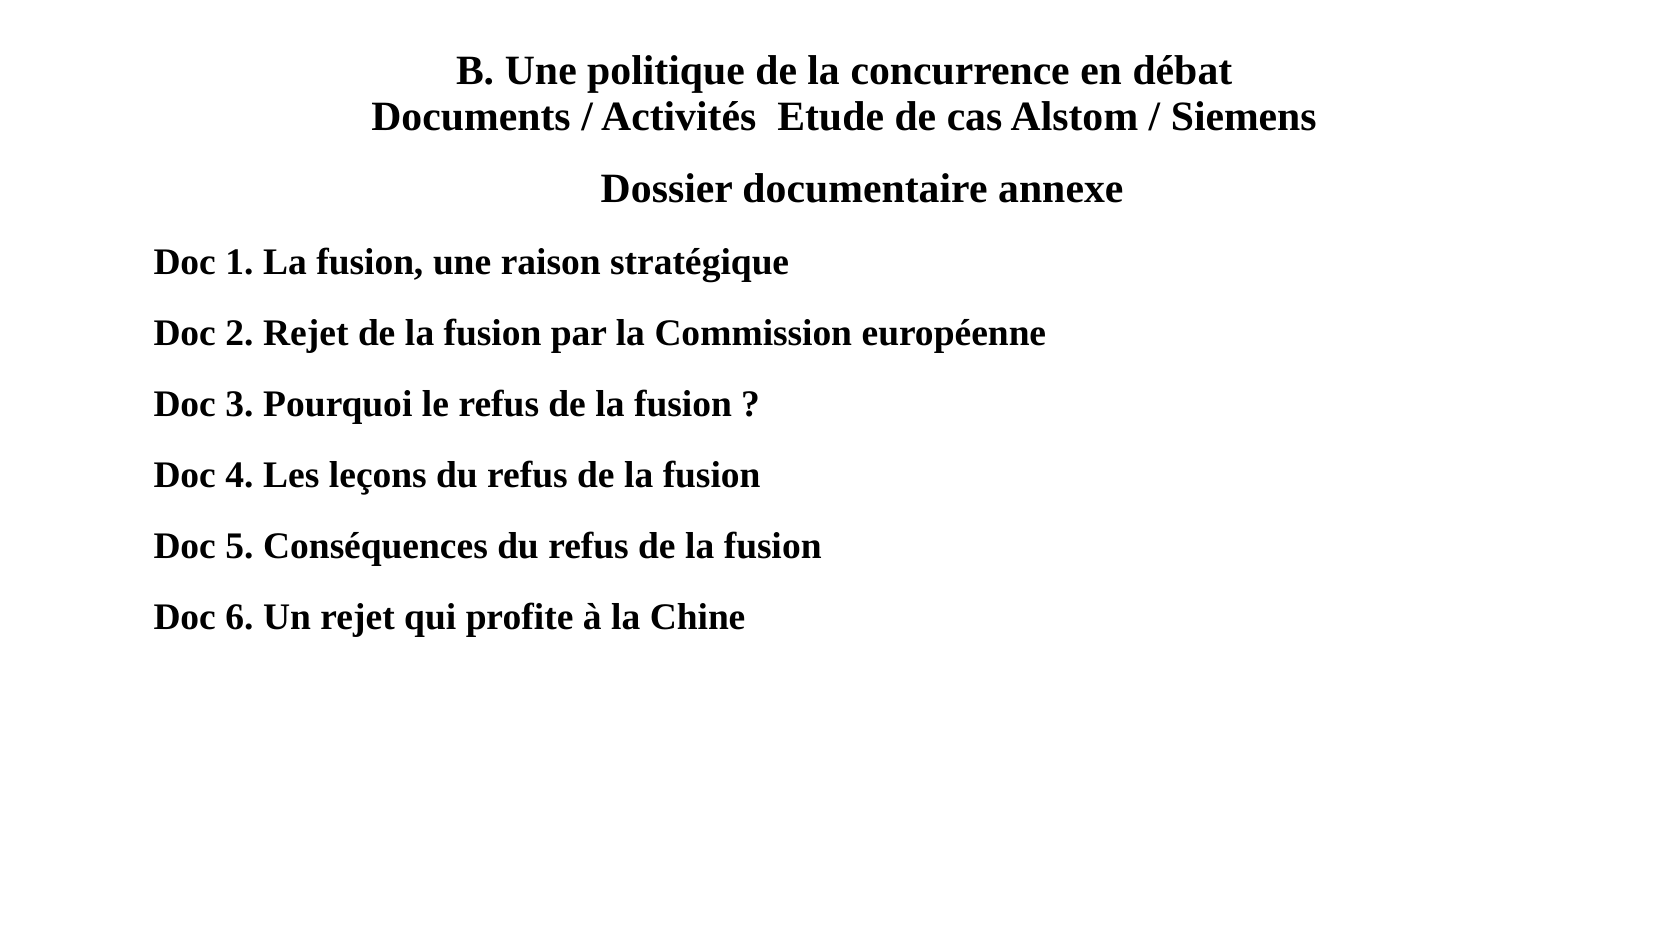

# B. Une politique de la concurrence en débat Documents / Activités Etude de cas Alstom / Siemens
Dossier documentaire annexe
Doc 1. La fusion, une raison stratégique
Doc 2. Rejet de la fusion par la Commission européenne
Doc 3. Pourquoi le refus de la fusion ?
Doc 4. Les leçons du refus de la fusion
Doc 5. Conséquences du refus de la fusion
Doc 6. Un rejet qui profite à la Chine